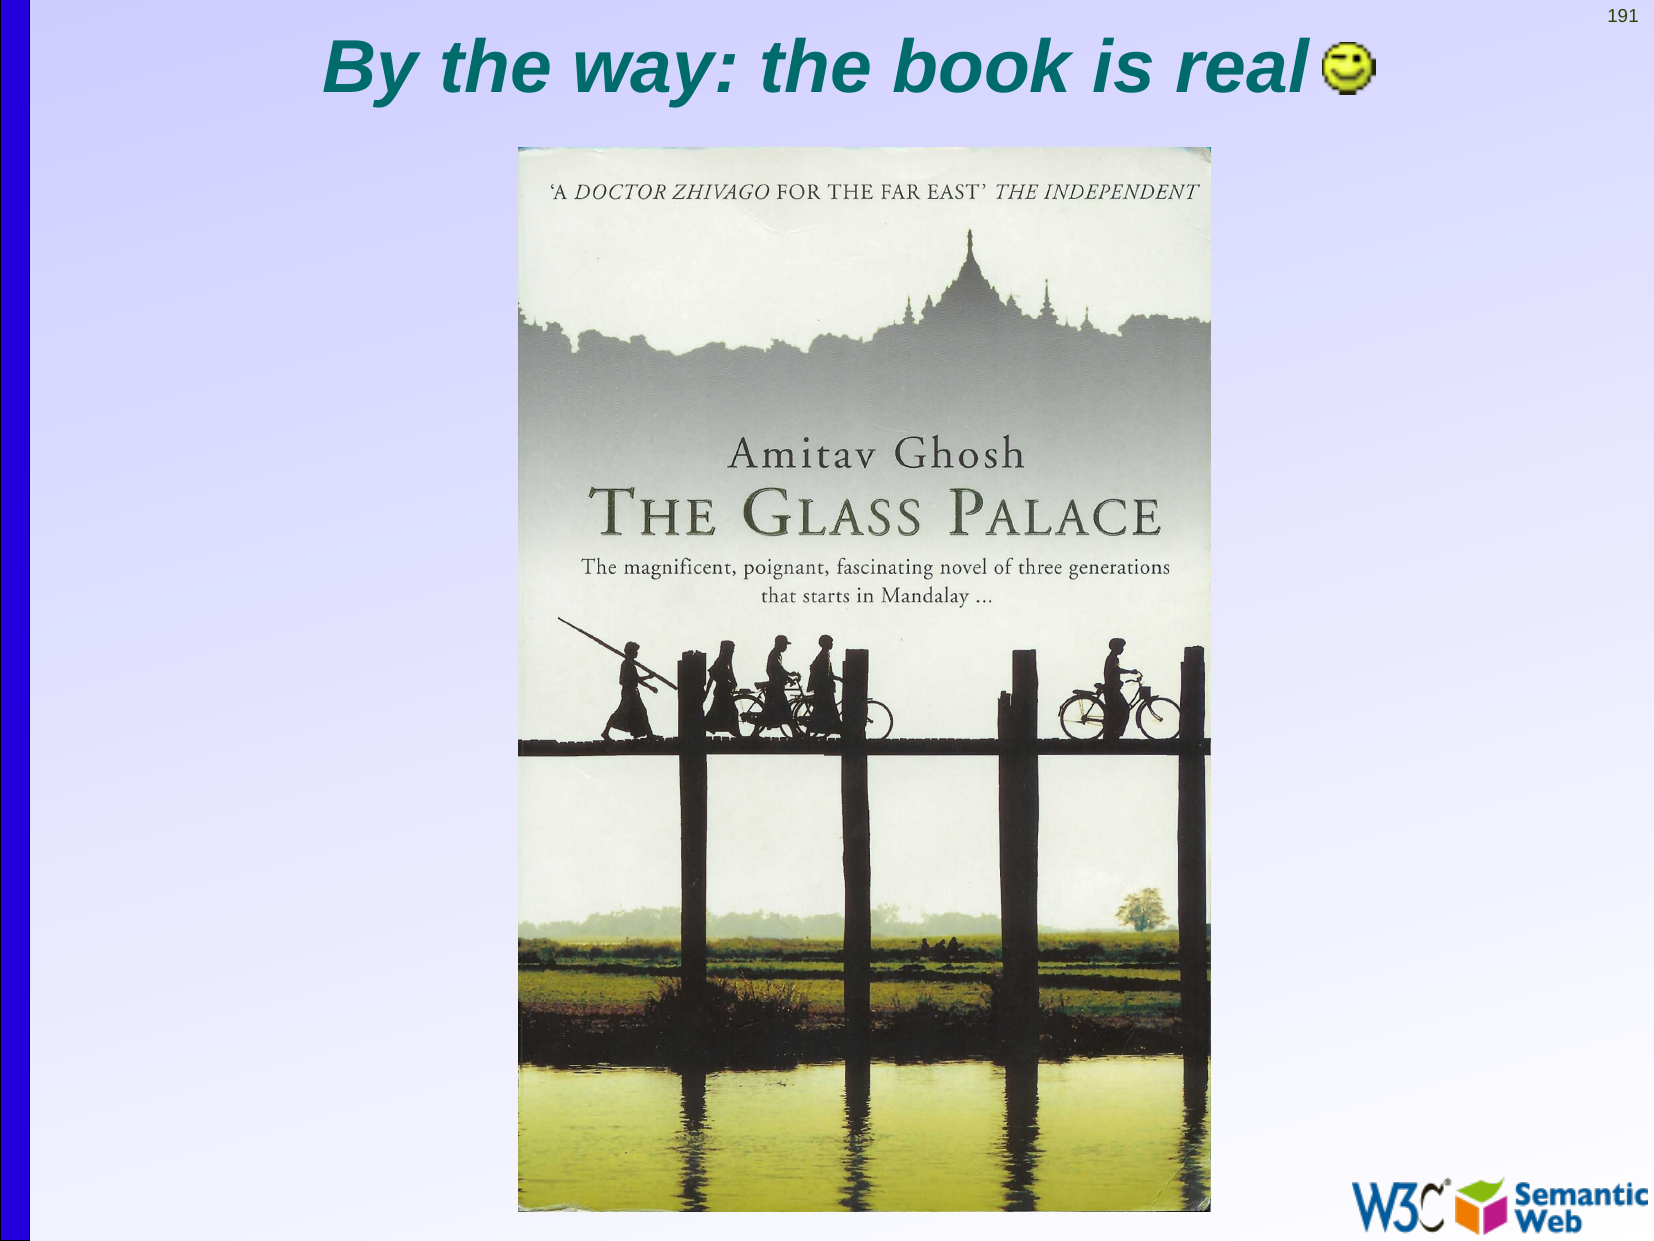

# By the way: the book is real